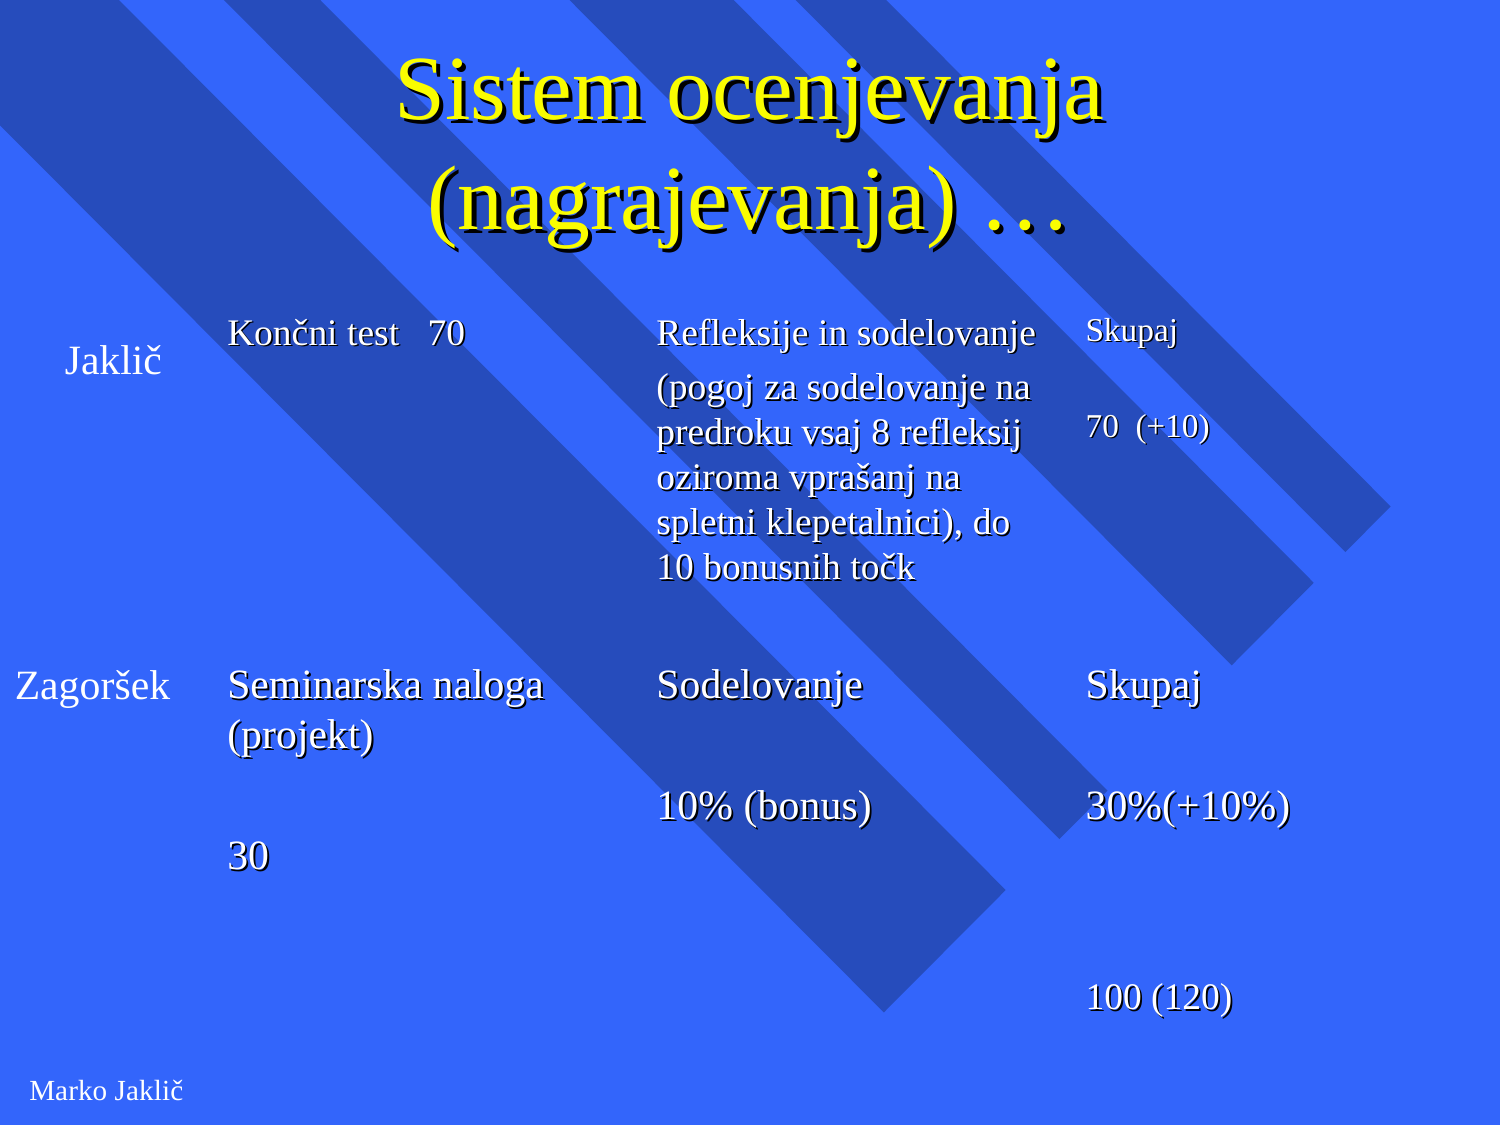

# Sistem ocenjevanja (nagrajevanja) …
| Končni test 70 | Refleksije in sodelovanje (pogoj za sodelovanje na predroku vsaj 8 refleksij oziroma vprašanj na spletni klepetalnici), do 10 bonusnih točk | Skupaj 70 (+10) |
| --- | --- | --- |
| Seminarska naloga (projekt) 30 | Sodelovanje 10% (bonus) | Skupaj 30%(+10%) |
| | | 100 (120) |
Jaklič
Zagoršek